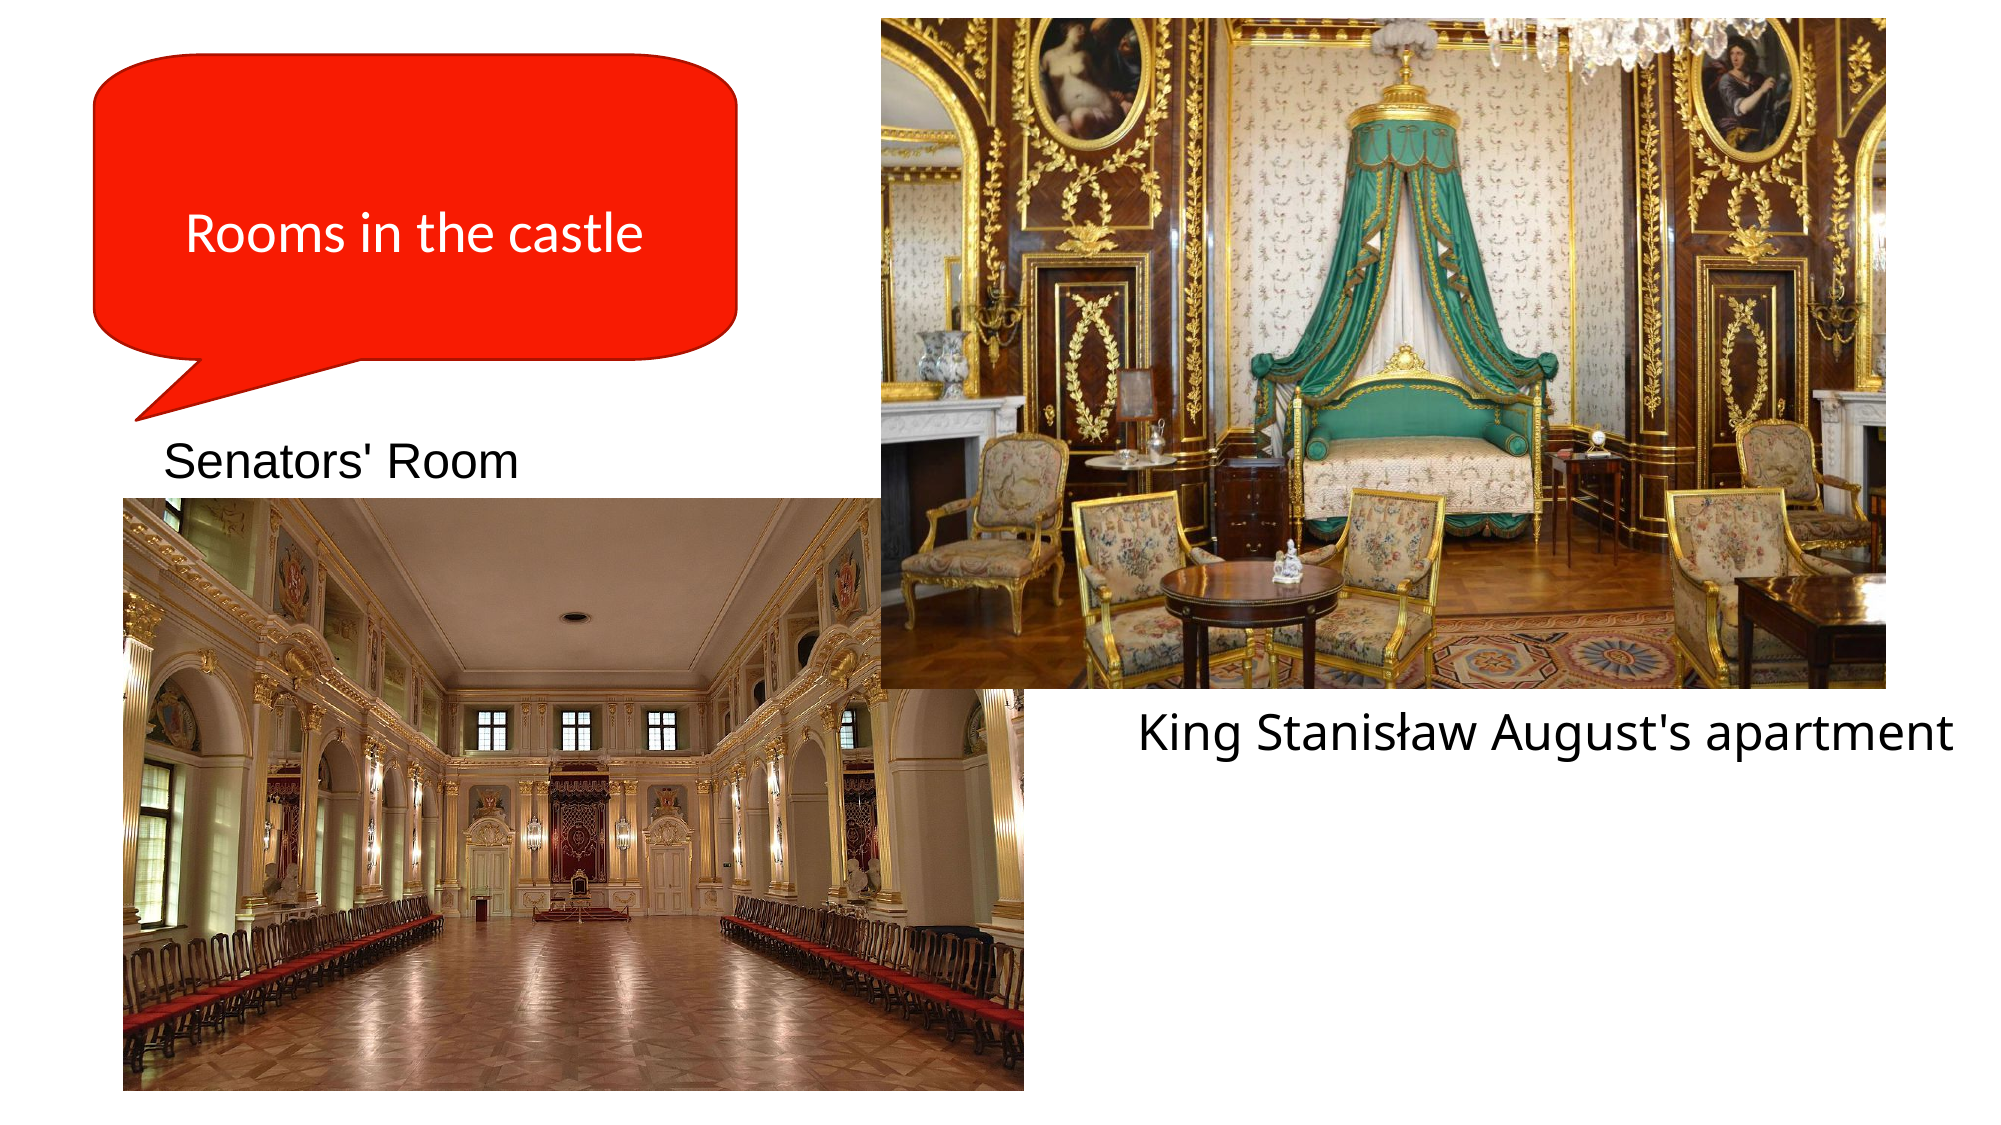

Rooms in the castle
Senators' Room
King Stanisław August's apartment